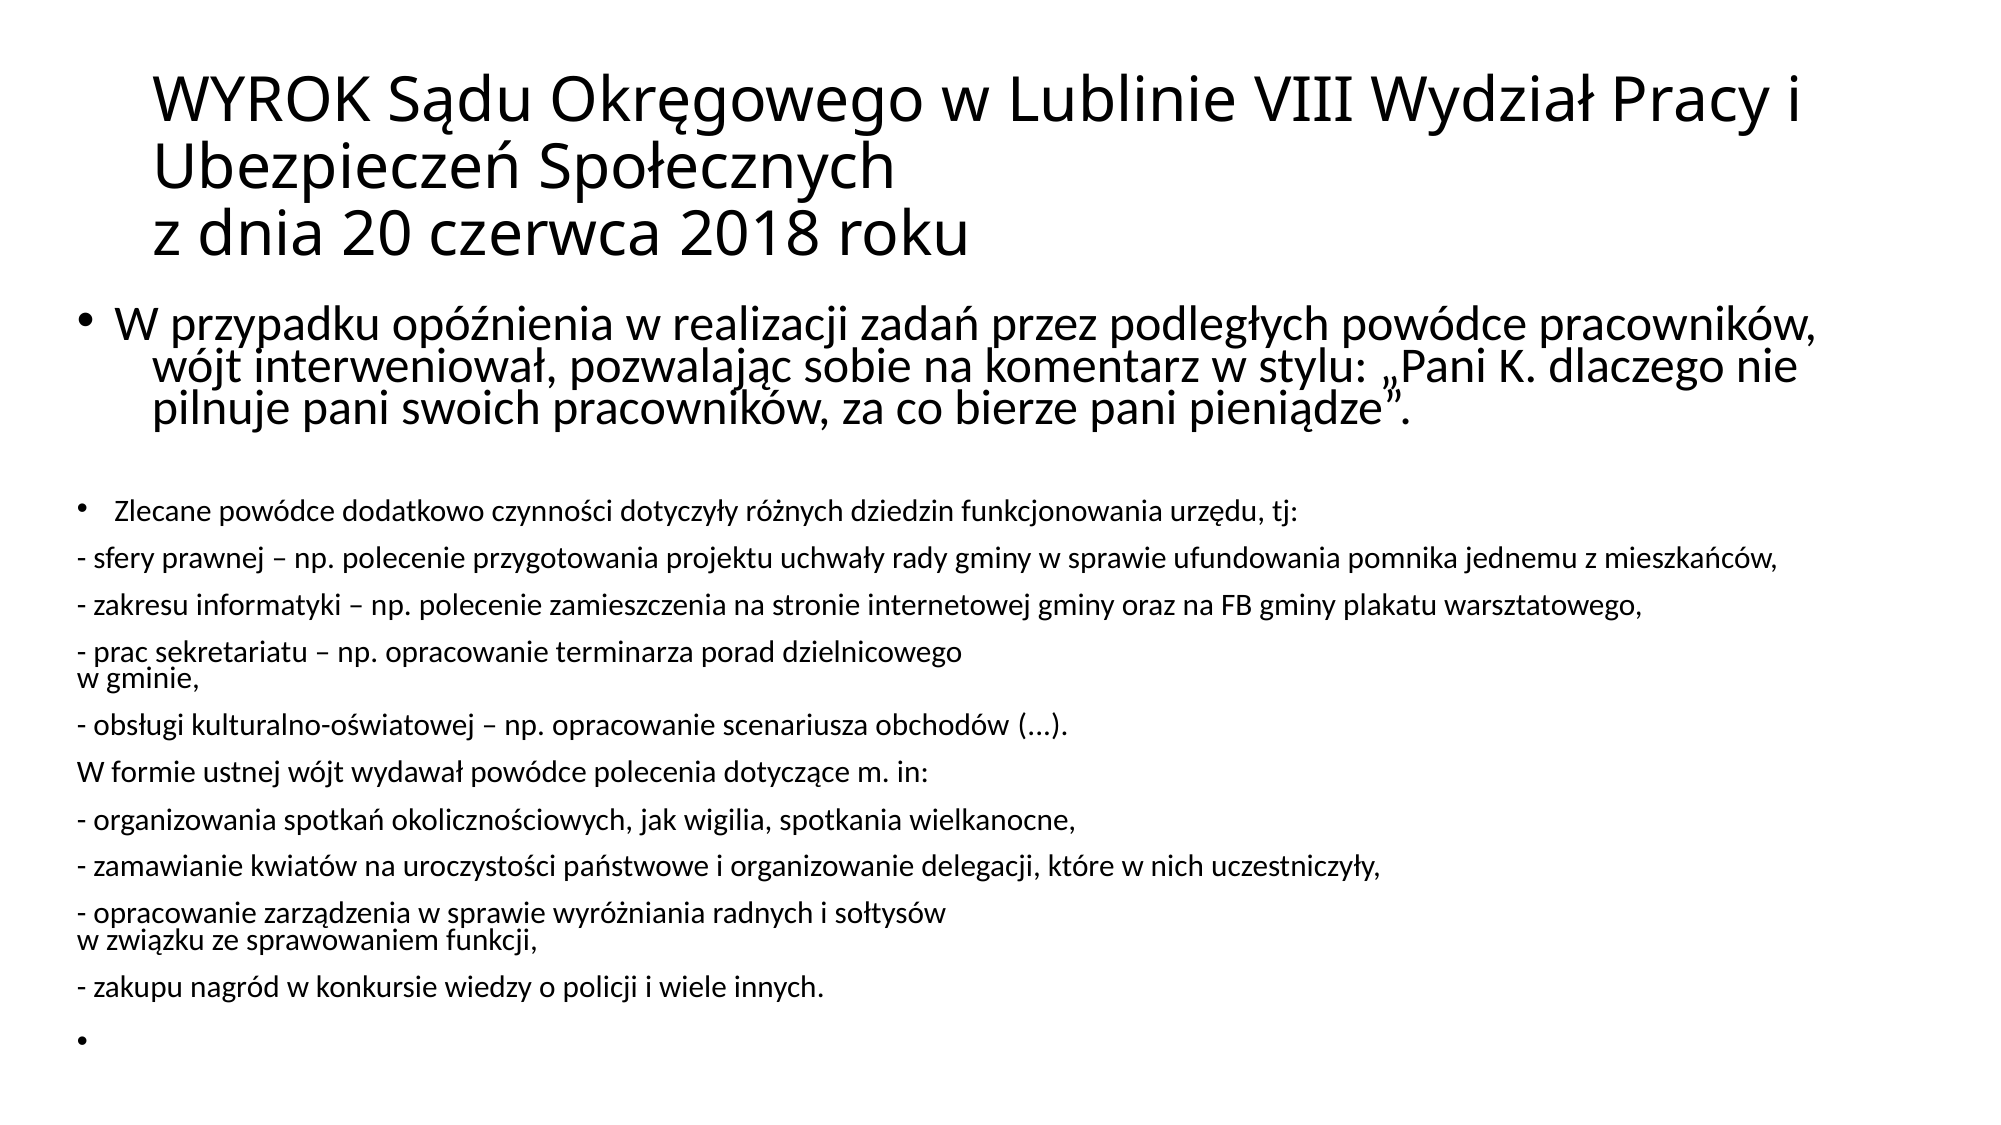

# WYROK Sądu Okręgowego w Lublinie VIII Wydział Pracy i Ubezpieczeń Społecznych z dnia 20 czerwca 2018 roku
W przypadku opóźnienia w realizacji zadań przez podległych powódce pracowników, wójt interweniował, pozwalając sobie na komentarz w stylu: „Pani K. dlaczego nie pilnuje pani swoich pracowników, za co bierze pani pieniądze”.
Zlecane powódce dodatkowo czynności dotyczyły różnych dziedzin funkcjonowania urzędu, tj:
- sfery prawnej – np. polecenie przygotowania projektu uchwały rady gminy w sprawie ufundowania pomnika jednemu z mieszkańców,
- zakresu informatyki – np. polecenie zamieszczenia na stronie internetowej gminy oraz na FB gminy plakatu warsztatowego,
- prac sekretariatu – np. opracowanie terminarza porad dzielnicowego
w gminie,
- obsługi kulturalno-oświatowej – np. opracowanie scenariusza obchodów (...).
W formie ustnej wójt wydawał powódce polecenia dotyczące m. in:
- organizowania spotkań okolicznościowych, jak wigilia, spotkania wielkanocne,
- zamawianie kwiatów na uroczystości państwowe i organizowanie delegacji, które w nich uczestniczyły,
- opracowanie zarządzenia w sprawie wyróżniania radnych i sołtysów
w związku ze sprawowaniem funkcji,
- zakupu nagród w konkursie wiedzy o policji i wiele innych.